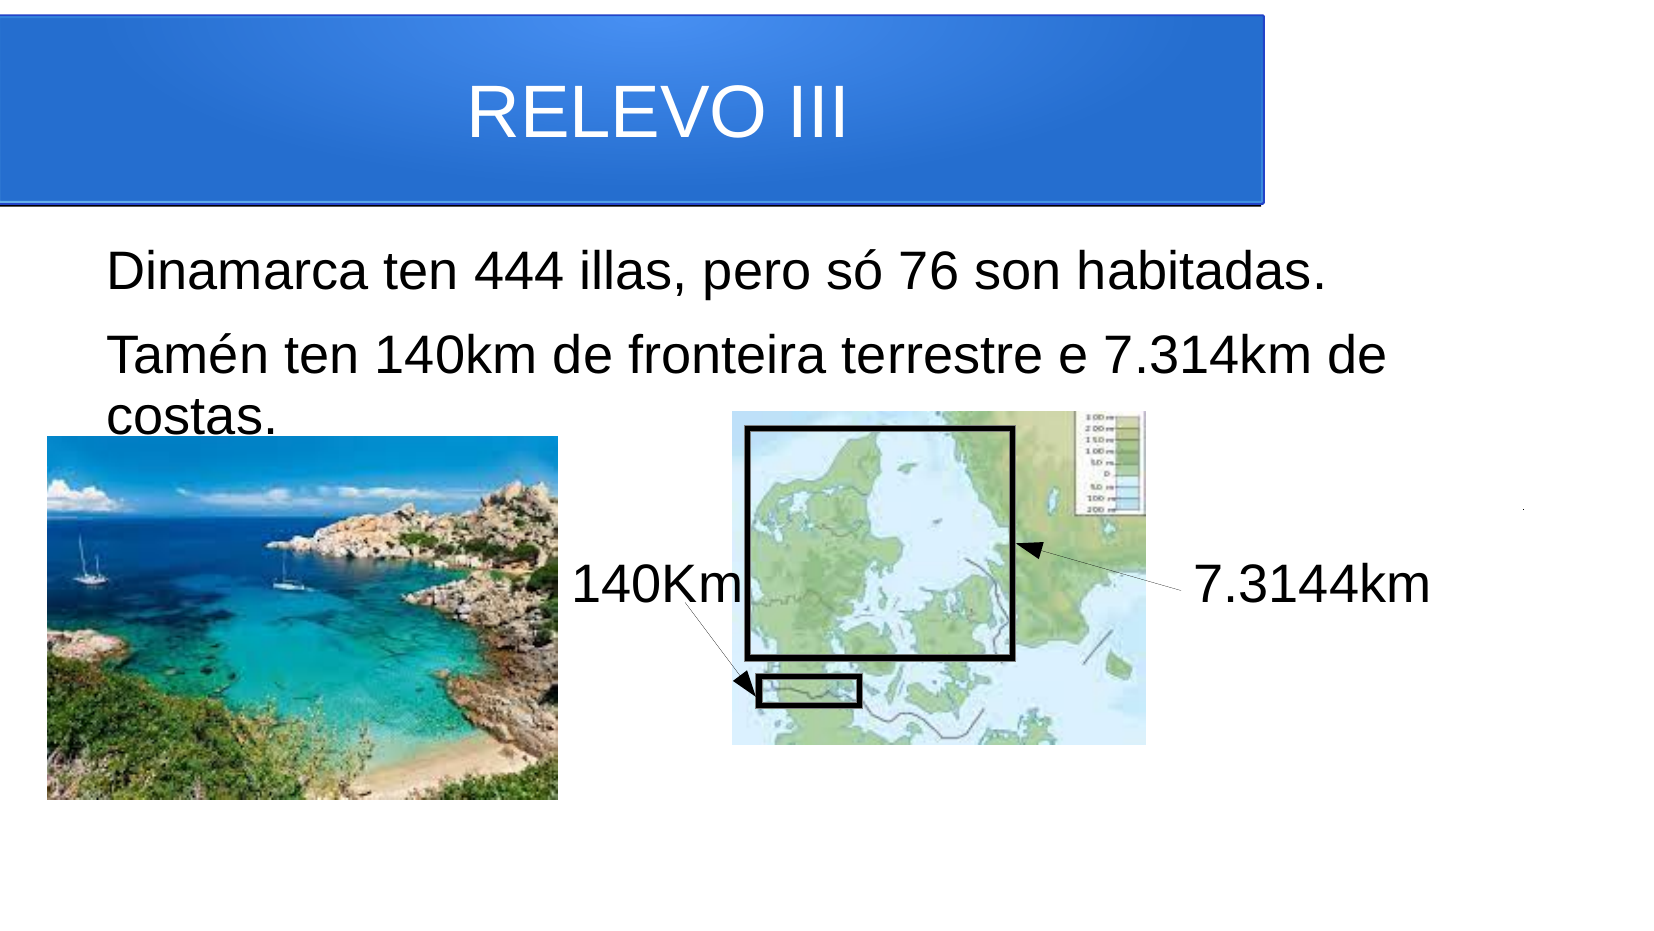

# RELEVO III
Dinamarca ten 444 illas, pero só 76 son habitadas.
Tamén ten 140km de fronteira terrestre e 7.314km de costas.
 140Km 7.3144km